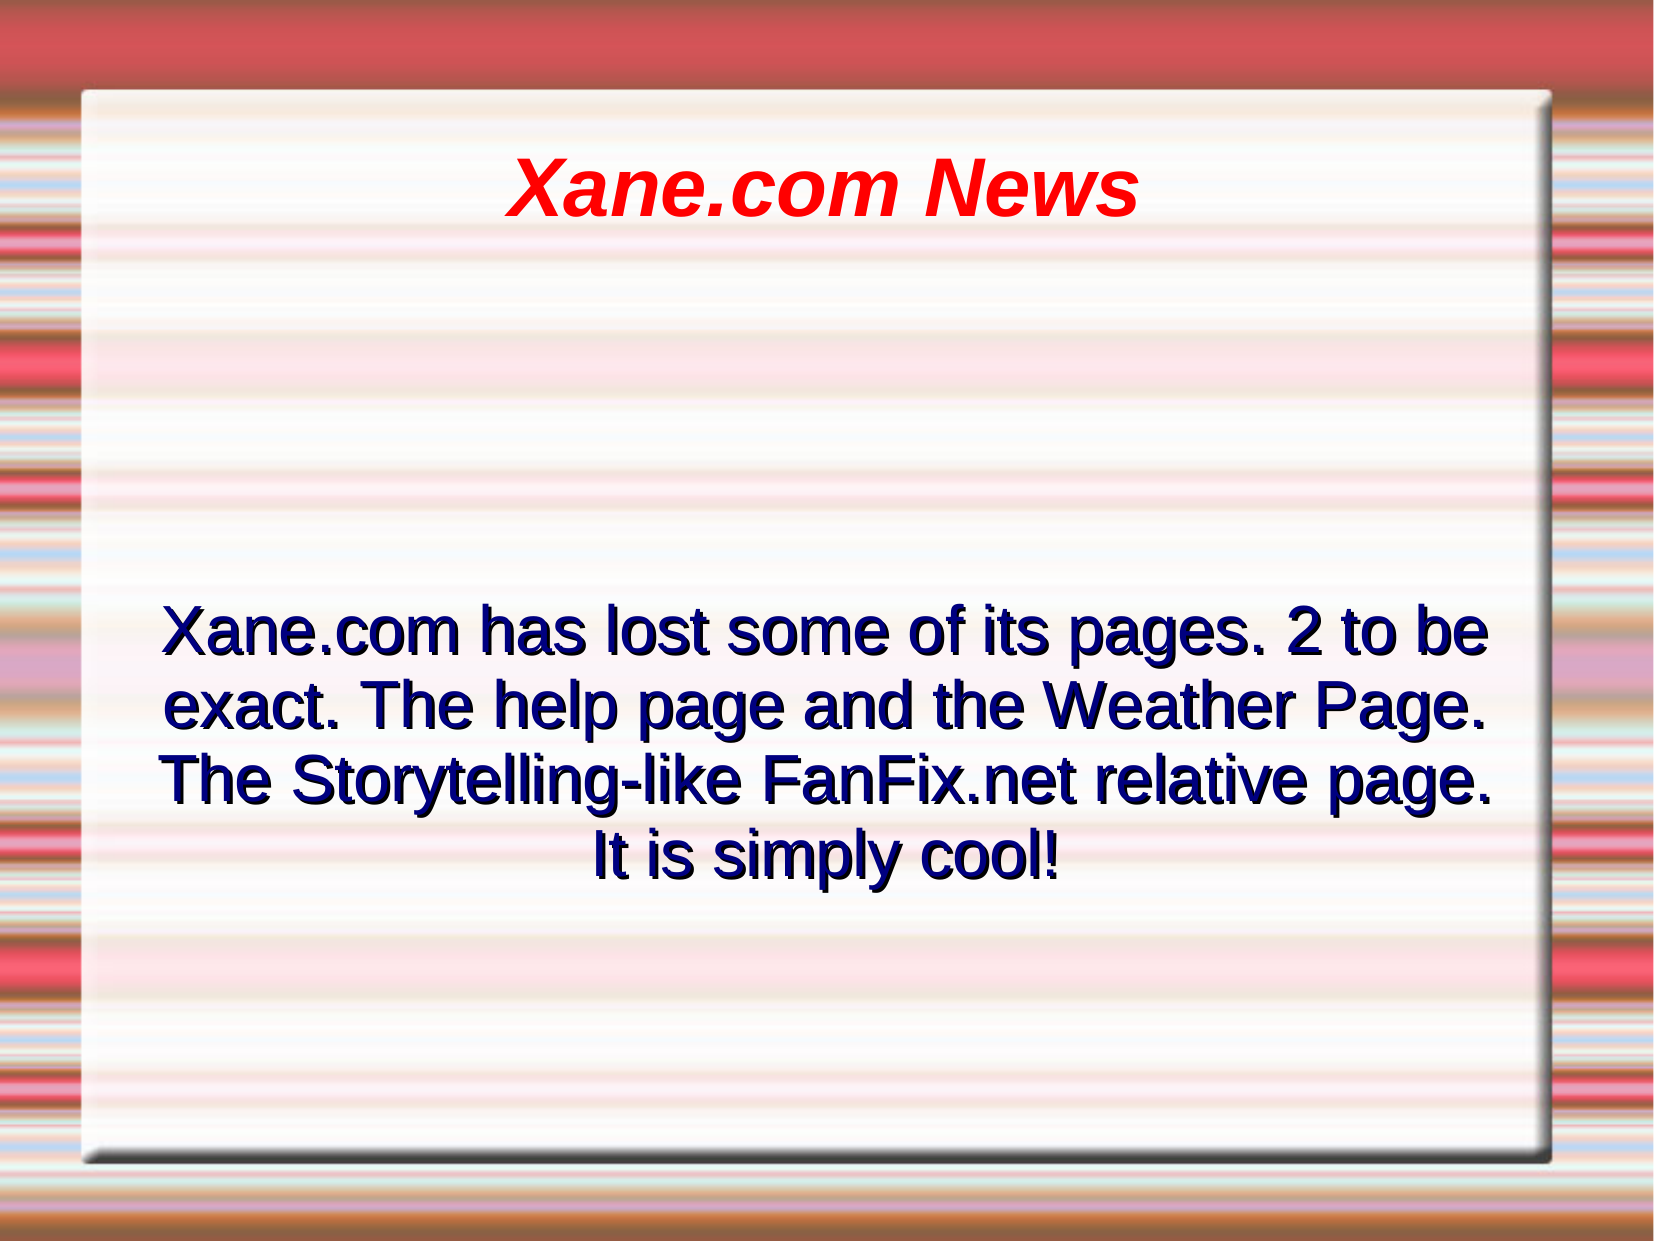

# Xane.com News
Xane.com has lost some of its pages. 2 to be exact. The help page and the Weather Page. The Storytelling-like FanFix.net relative page. It is simply cool!